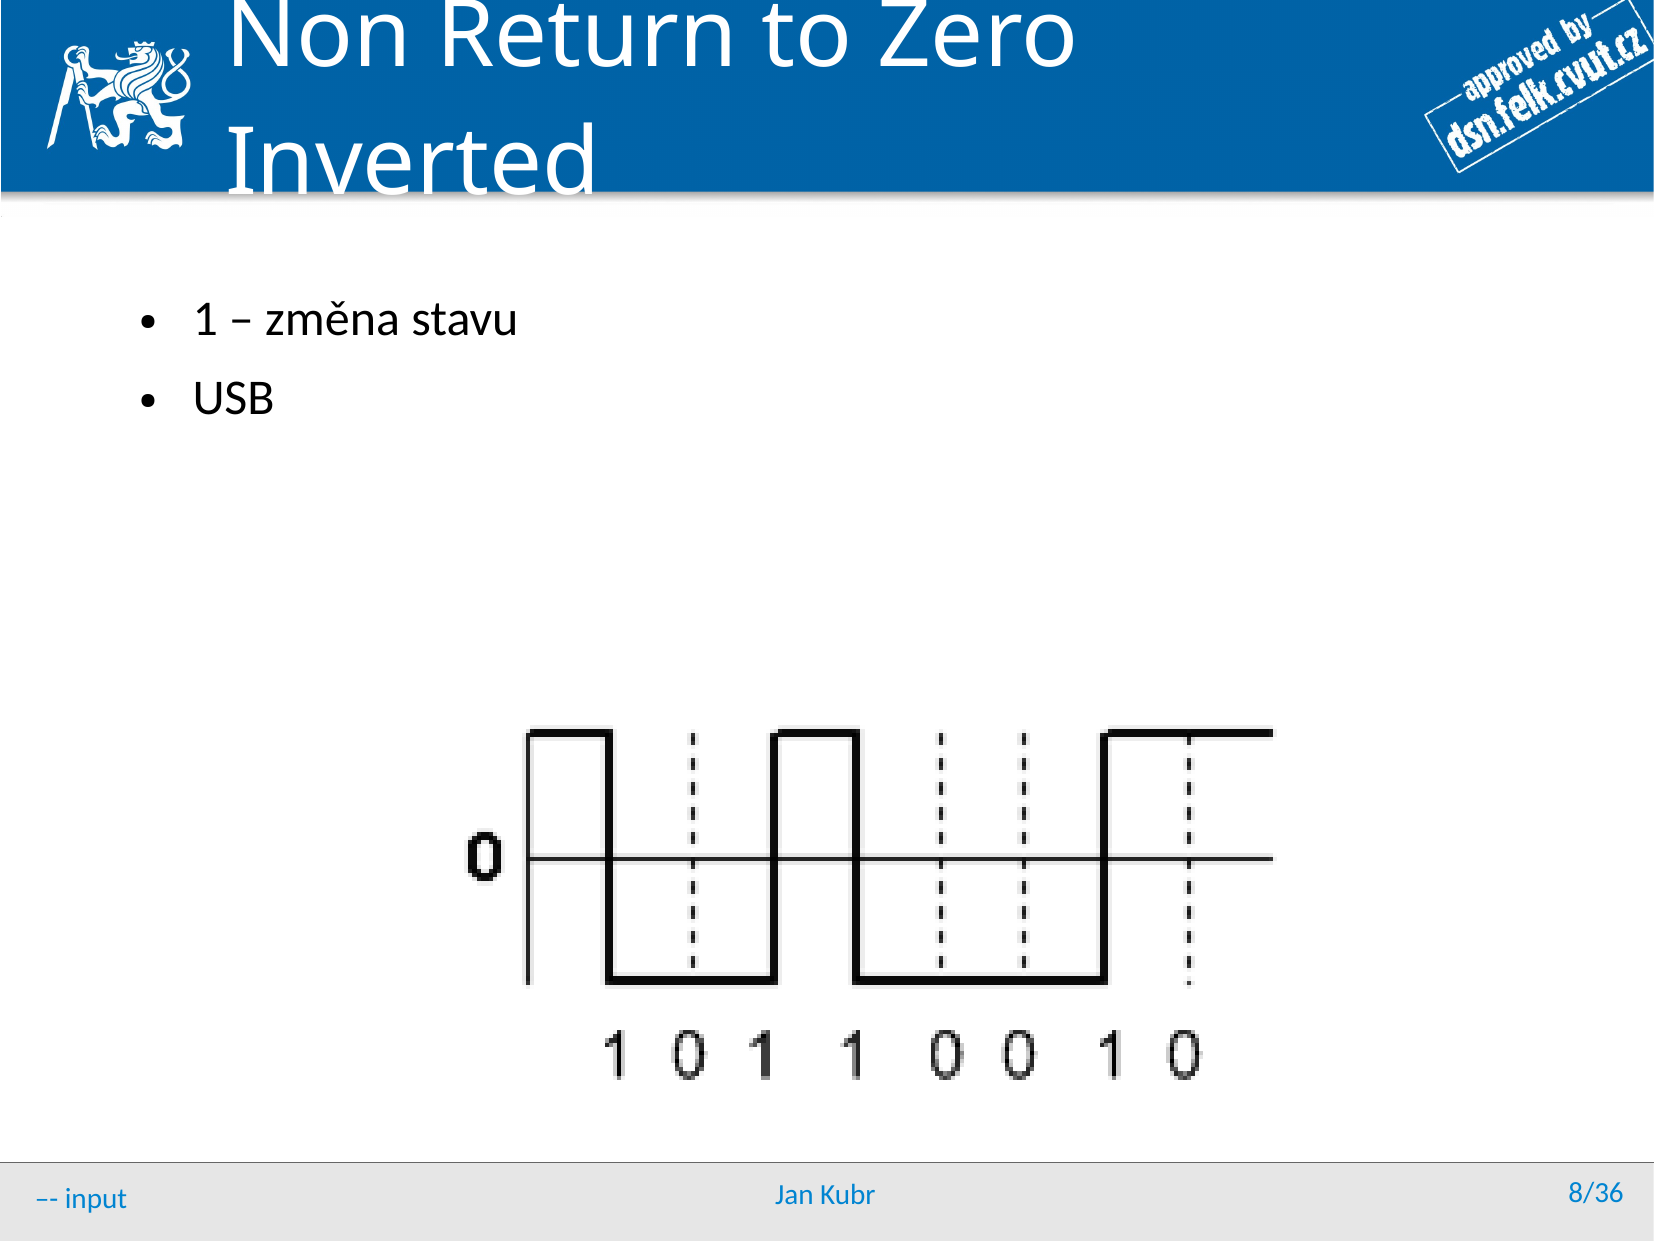

# Non Return to Zero Inverted
1 – změna stavu
USB
8
Jan Kubr
02/2006